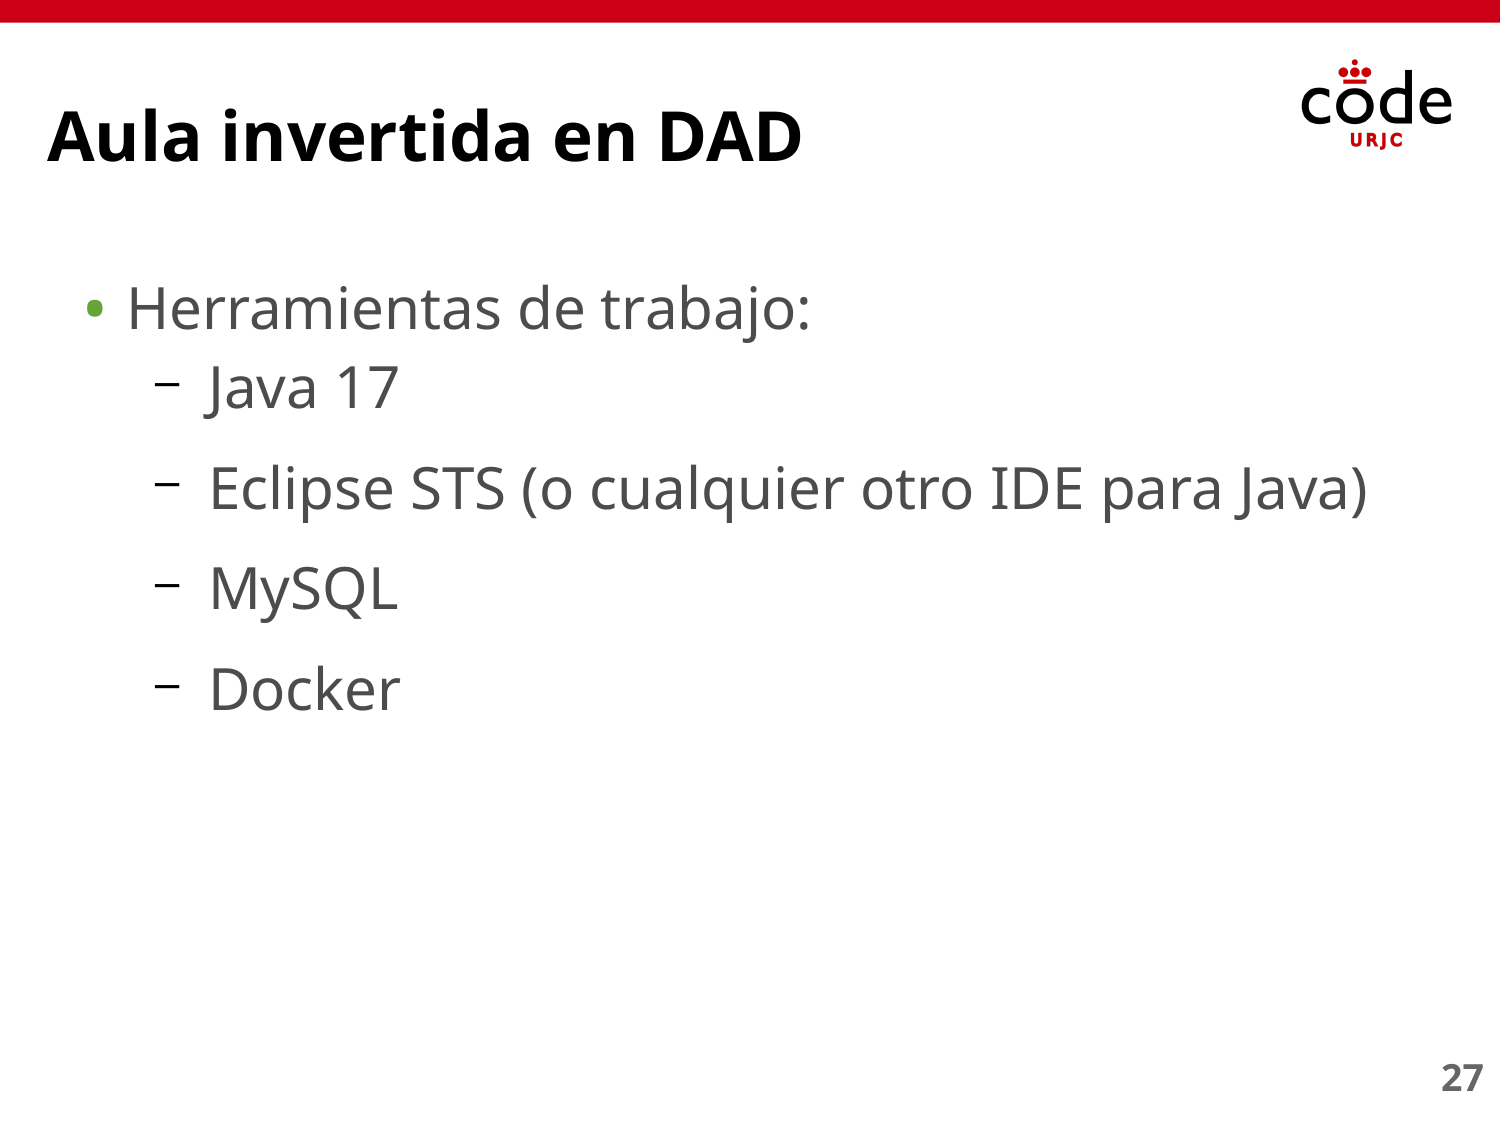

# Aula invertida en DAD
Herramientas de trabajo:
Java 17
Eclipse STS (o cualquier otro IDE para Java)
MySQL
Docker